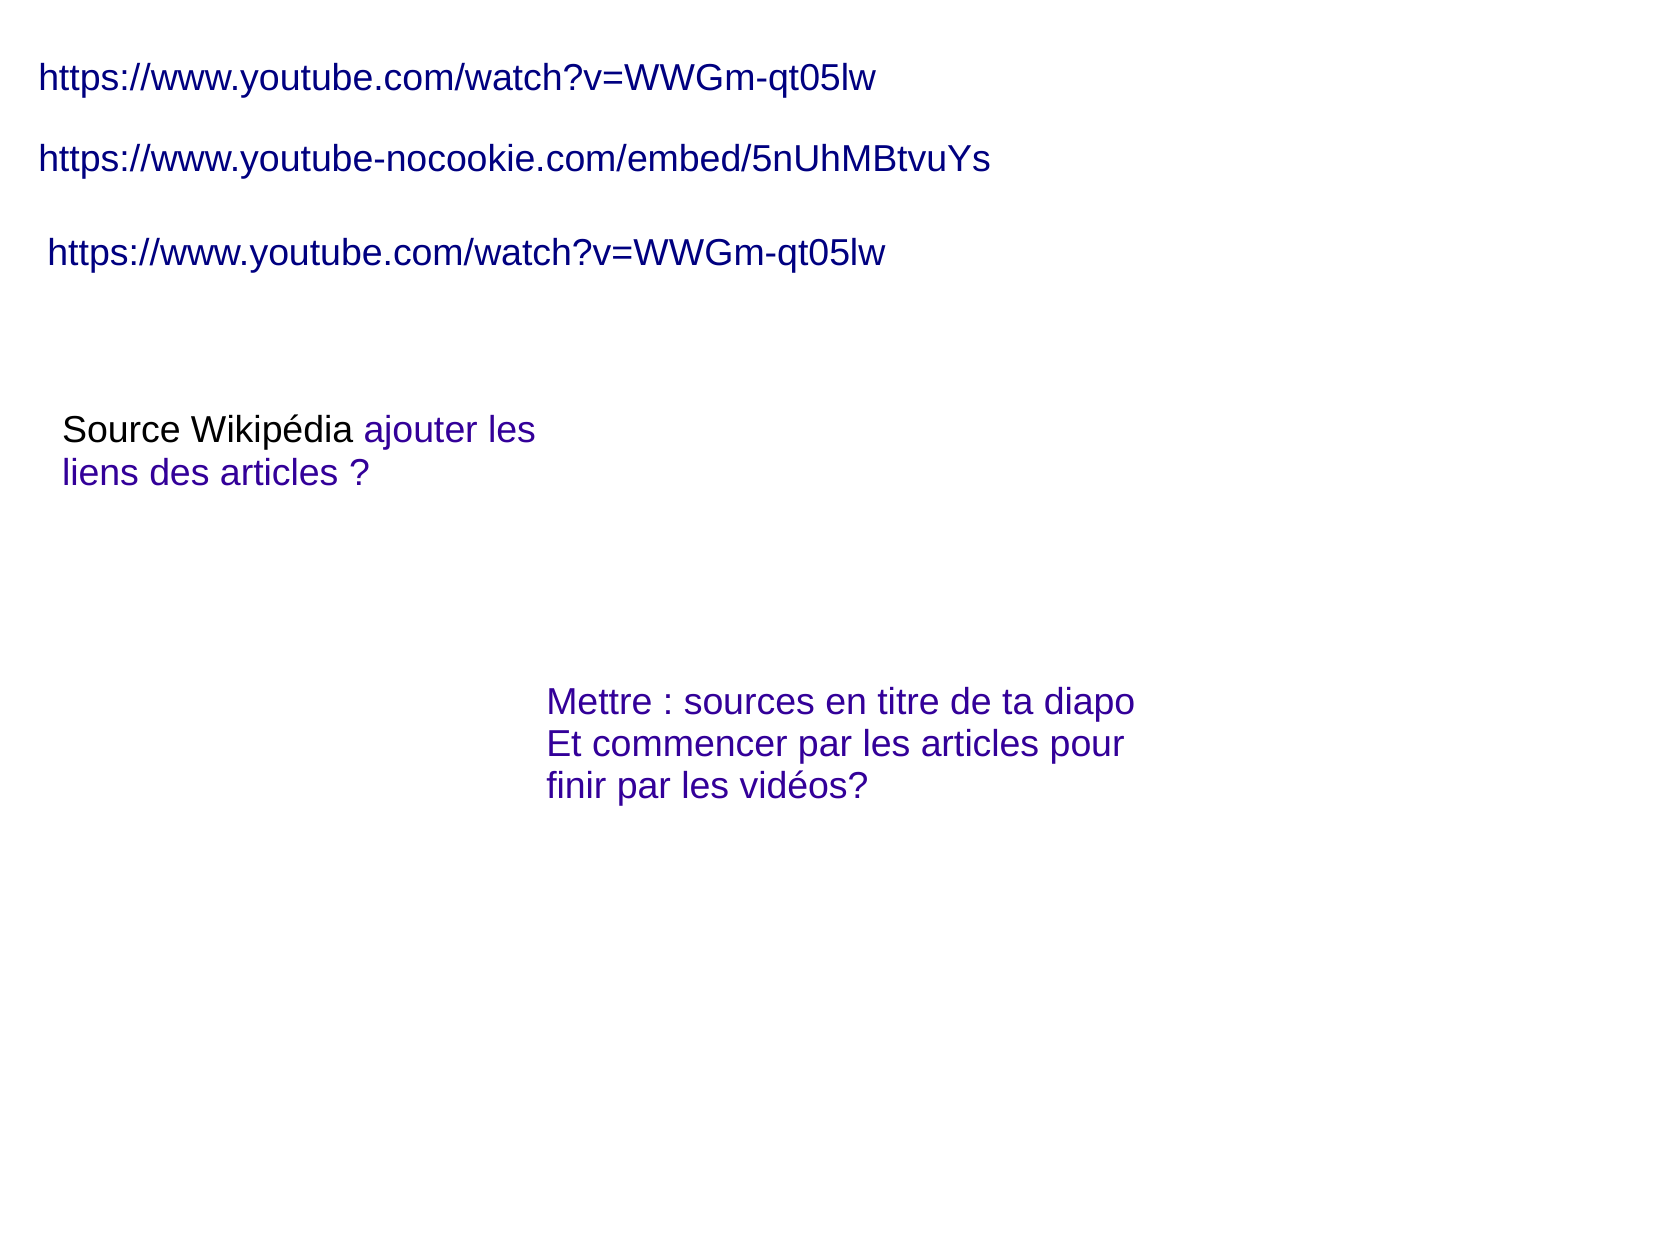

https://www.youtube.com/watch?v=WWGm-qt05lw
https://www.youtube-nocookie.com/embed/5nUhMBtvuYs
https://www.youtube.com/watch?v=WWGm-qt05lw
Source Wikipédia ajouter les liens des articles ?
Mettre : sources en titre de ta diapo
Et commencer par les articles pour finir par les vidéos?